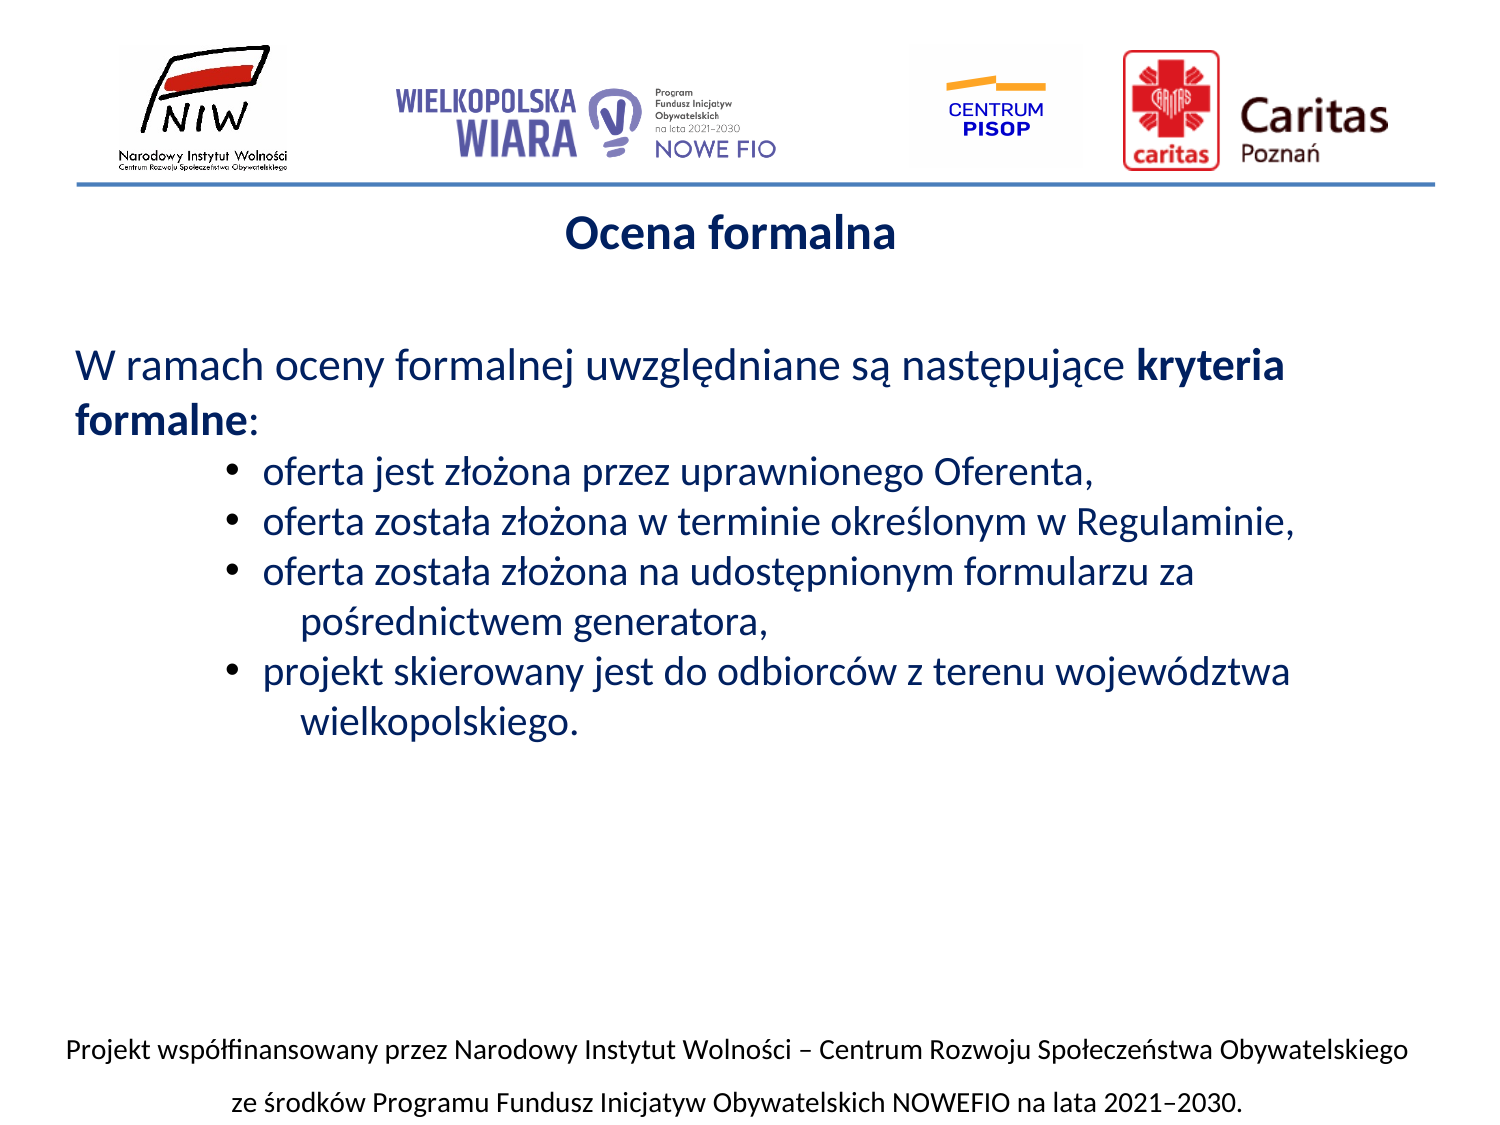

Ocena formalna
# W ramach oceny formalnej uwzględniane są następujące kryteria formalne:
oferta jest złożona przez uprawnionego Oferenta,
oferta została złożona w terminie określonym w Regulaminie,
oferta została złożona na udostępnionym formularzu za pośrednictwem generatora,
projekt skierowany jest do odbiorców z terenu województwa wielkopolskiego.